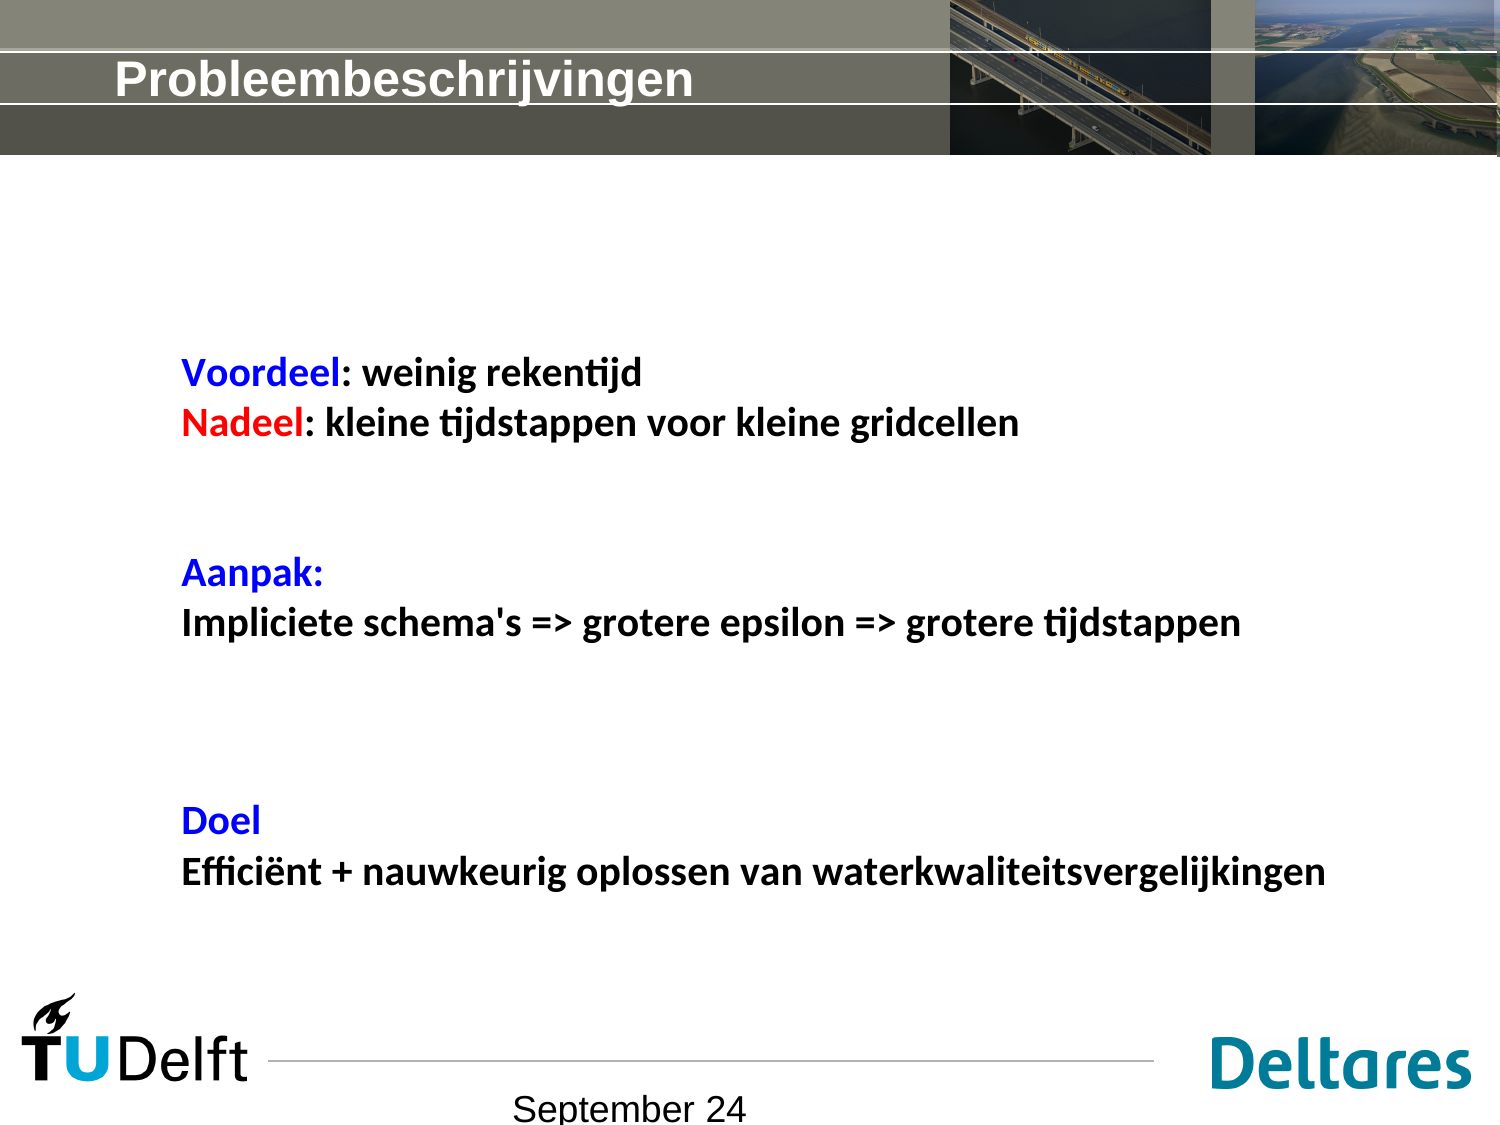

# Probleembeschrijvingen
Voordeel: weinig rekentijd
Nadeel: kleine tijdstappen voor kleine gridcellen
Aanpak:
Impliciete schema's => grotere epsilon => grotere tijdstappen
Doel
Efficiënt + nauwkeurig oplossen van waterkwaliteitsvergelijkingen